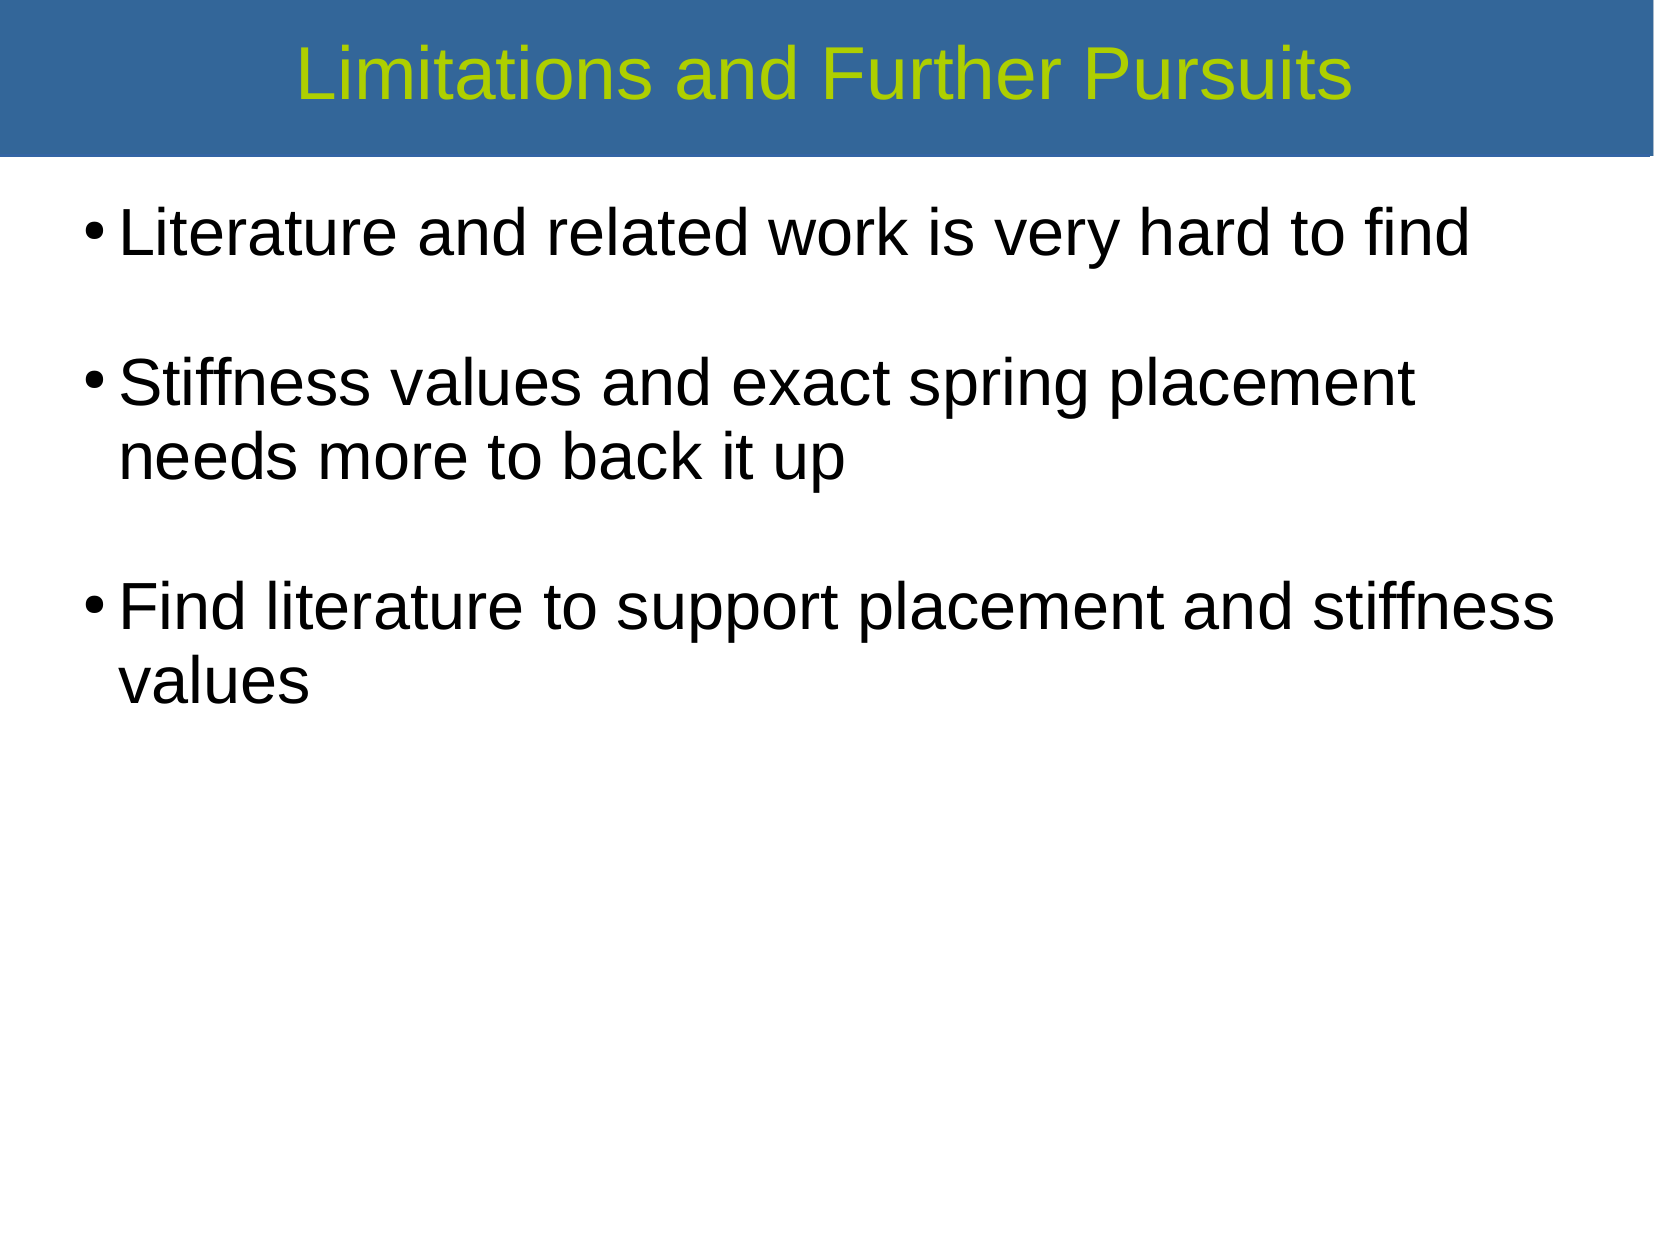

Limitations and Further Pursuits
# Literature and related work is very hard to find
Stiffness values and exact spring placement needs more to back it up
Find literature to support placement and stiffness values